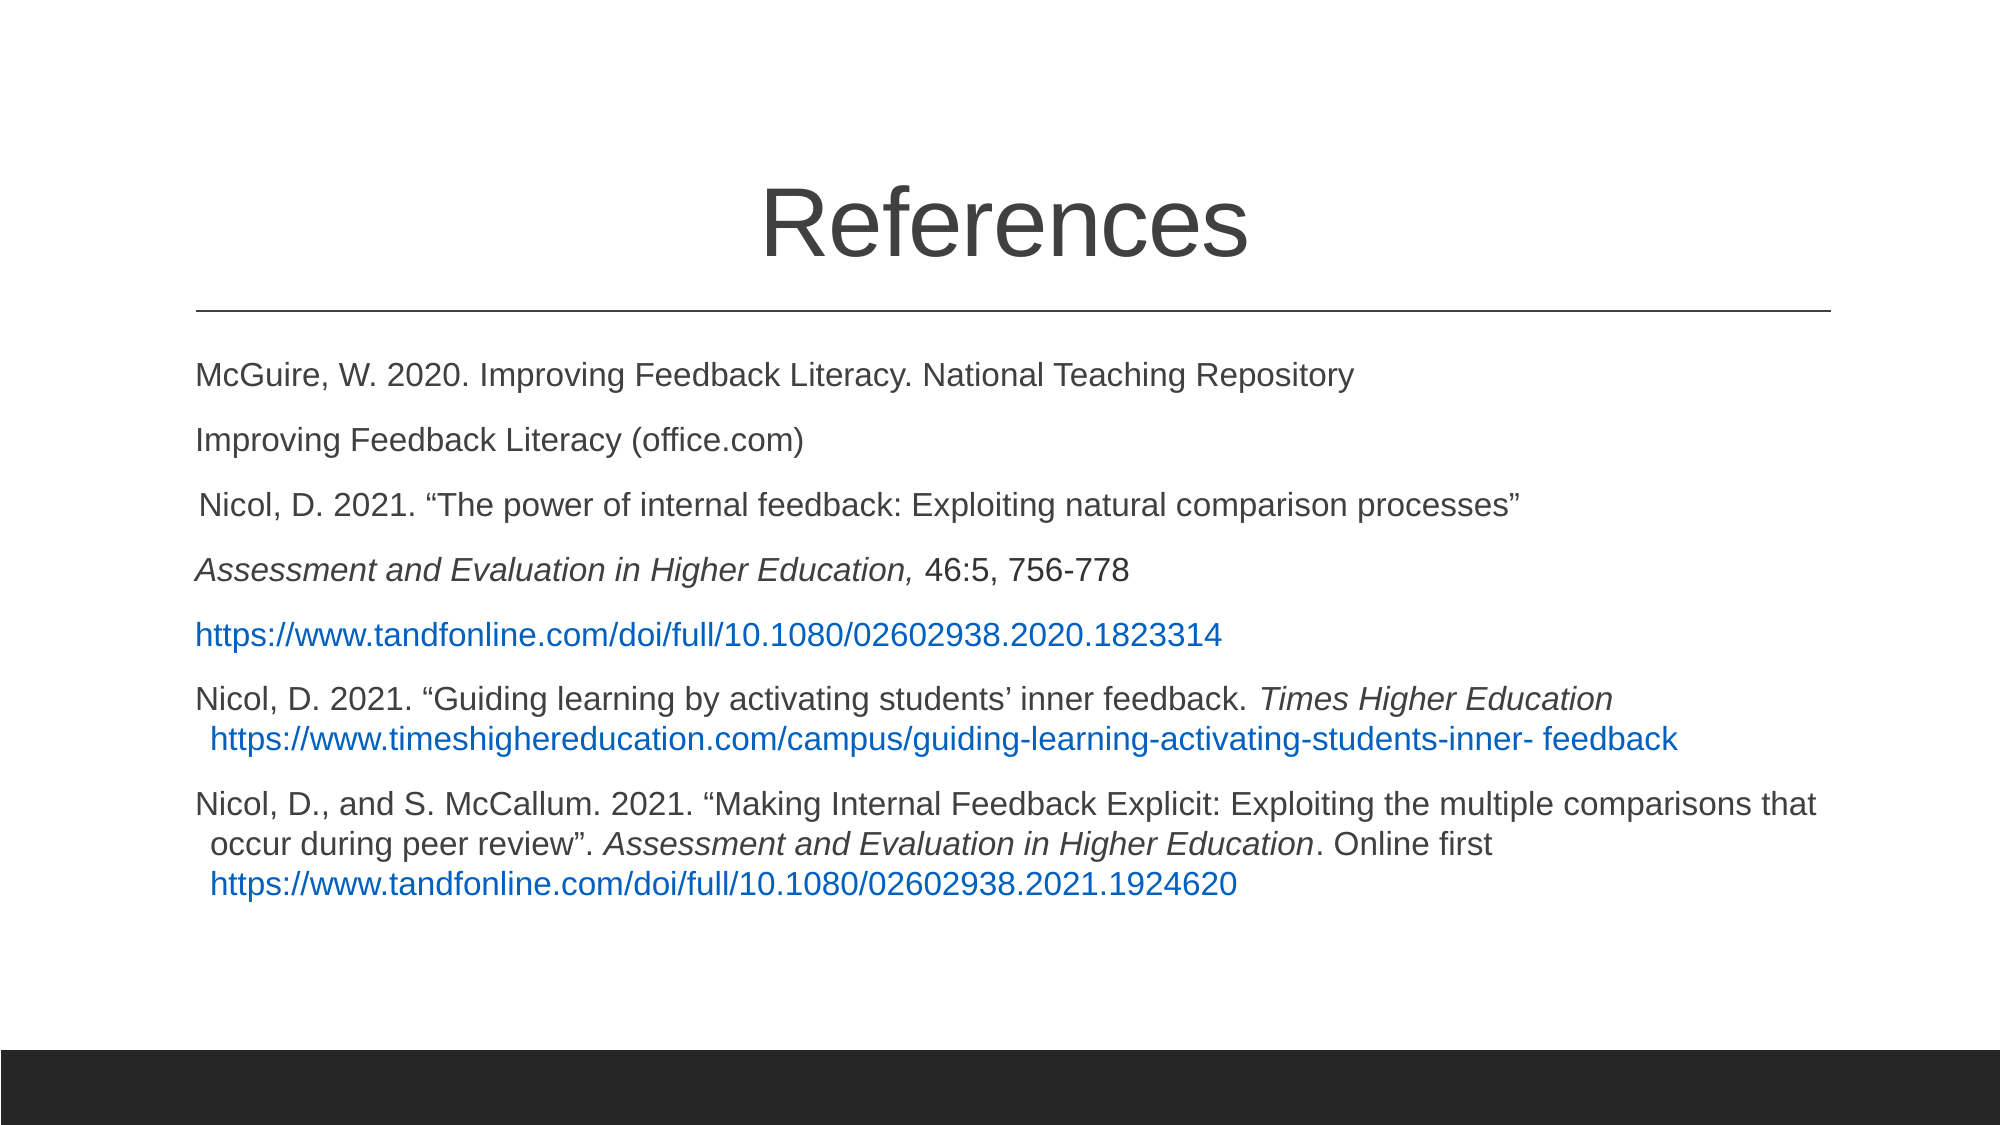

# References
McGuire, W. 2020. Improving Feedback Literacy. National Teaching Repository
Improving Feedback Literacy (office.com)
 Nicol, D. 2021. “The power of internal feedback: Exploiting natural comparison processes”
Assessment and Evaluation in Higher Education, 46:5, 756-778
https://www.tandfonline.com/doi/full/10.1080/02602938.2020.1823314
Nicol, D. 2021. “Guiding learning by activating students’ inner feedback. Times Higher Education https://www.timeshighereducation.com/campus/guiding-learning-activating-students-inner- feedback
Nicol, D., and S. McCallum. 2021. “Making Internal Feedback Explicit: Exploiting the multiple comparisons that occur during peer review”. Assessment and Evaluation in Higher Education. Online first https://www.tandfonline.com/doi/full/10.1080/02602938.2021.1924620